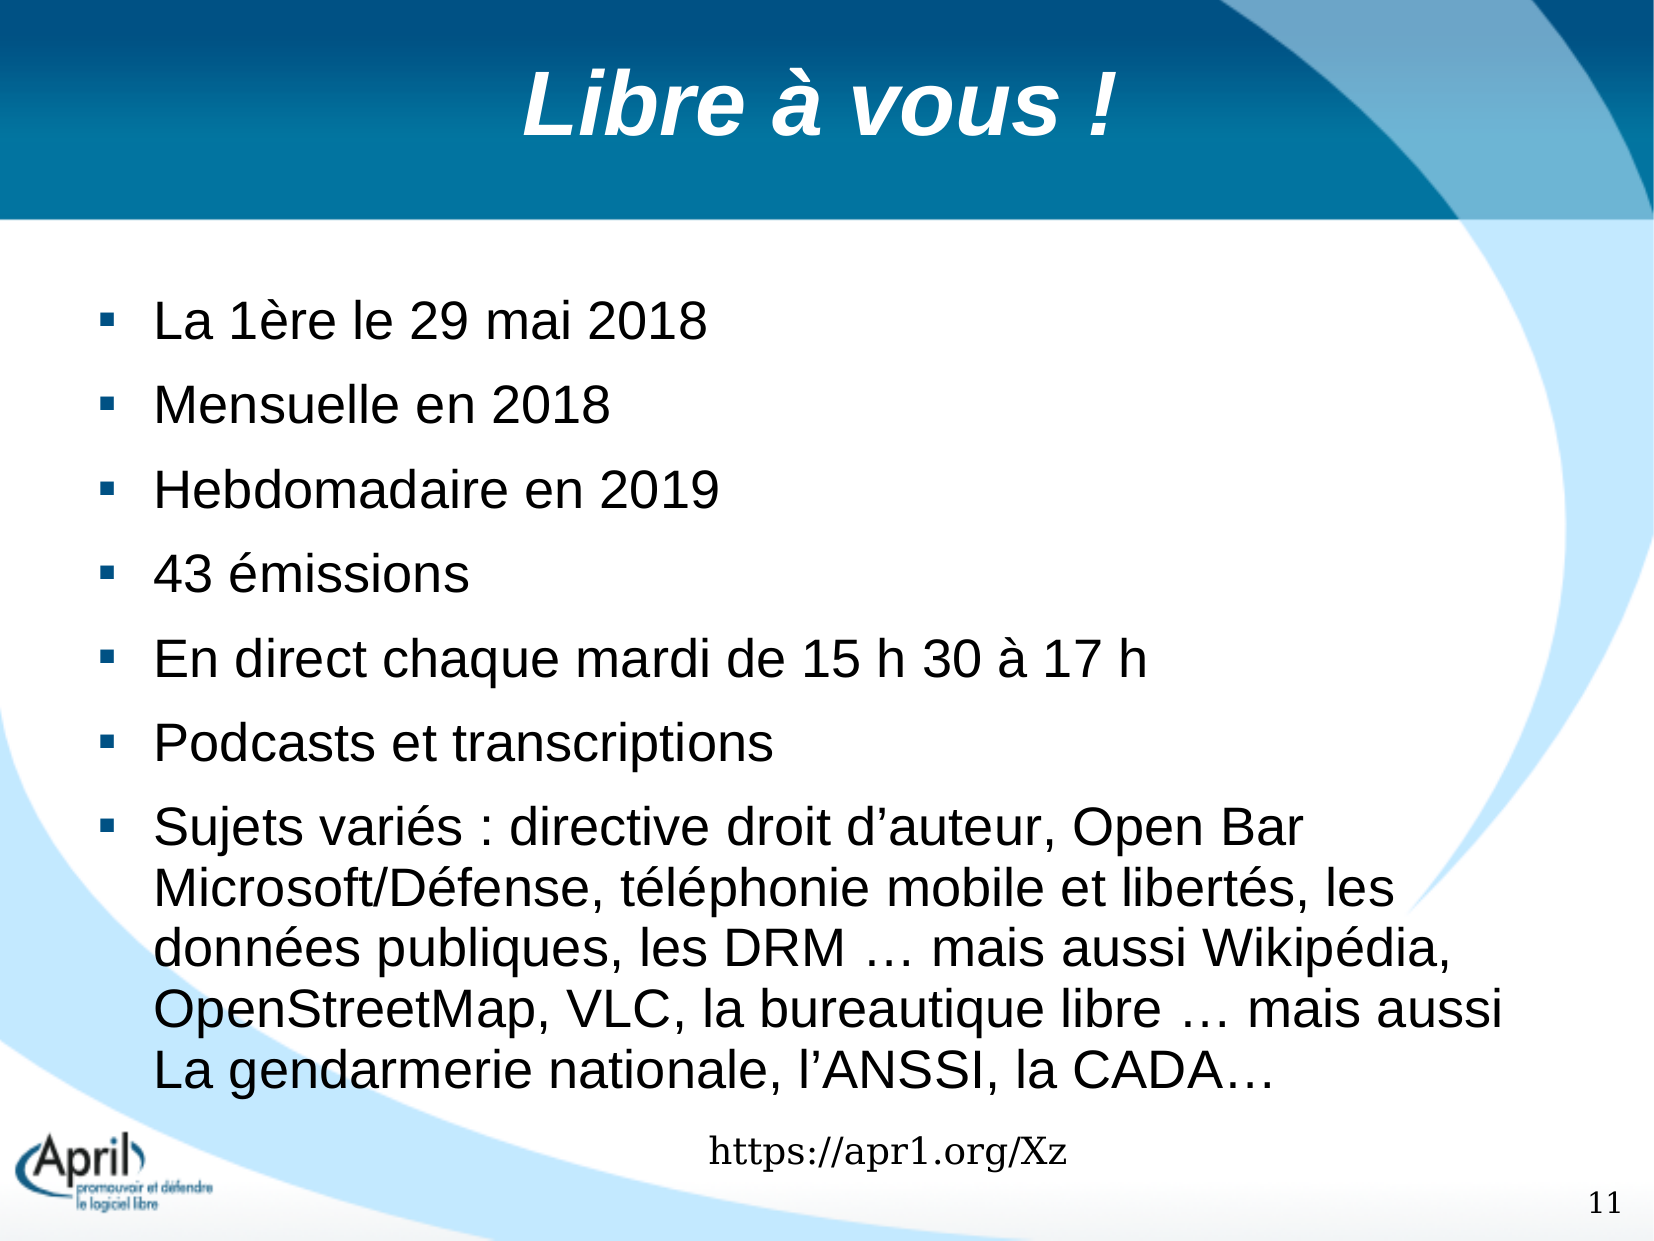

# Libre à vous !
La 1ère le 29 mai 2018
Mensuelle en 2018
Hebdomadaire en 2019
43 émissions
En direct chaque mardi de 15 h 30 à 17 h
Podcasts et transcriptions
Sujets variés : directive droit d’auteur, Open Bar Microsoft/Défense, téléphonie mobile et libertés, les données publiques, les DRM … mais aussi Wikipédia, OpenStreetMap, VLC, la bureautique libre … mais aussi La gendarmerie nationale, l’ANSSI, la CADA…
11